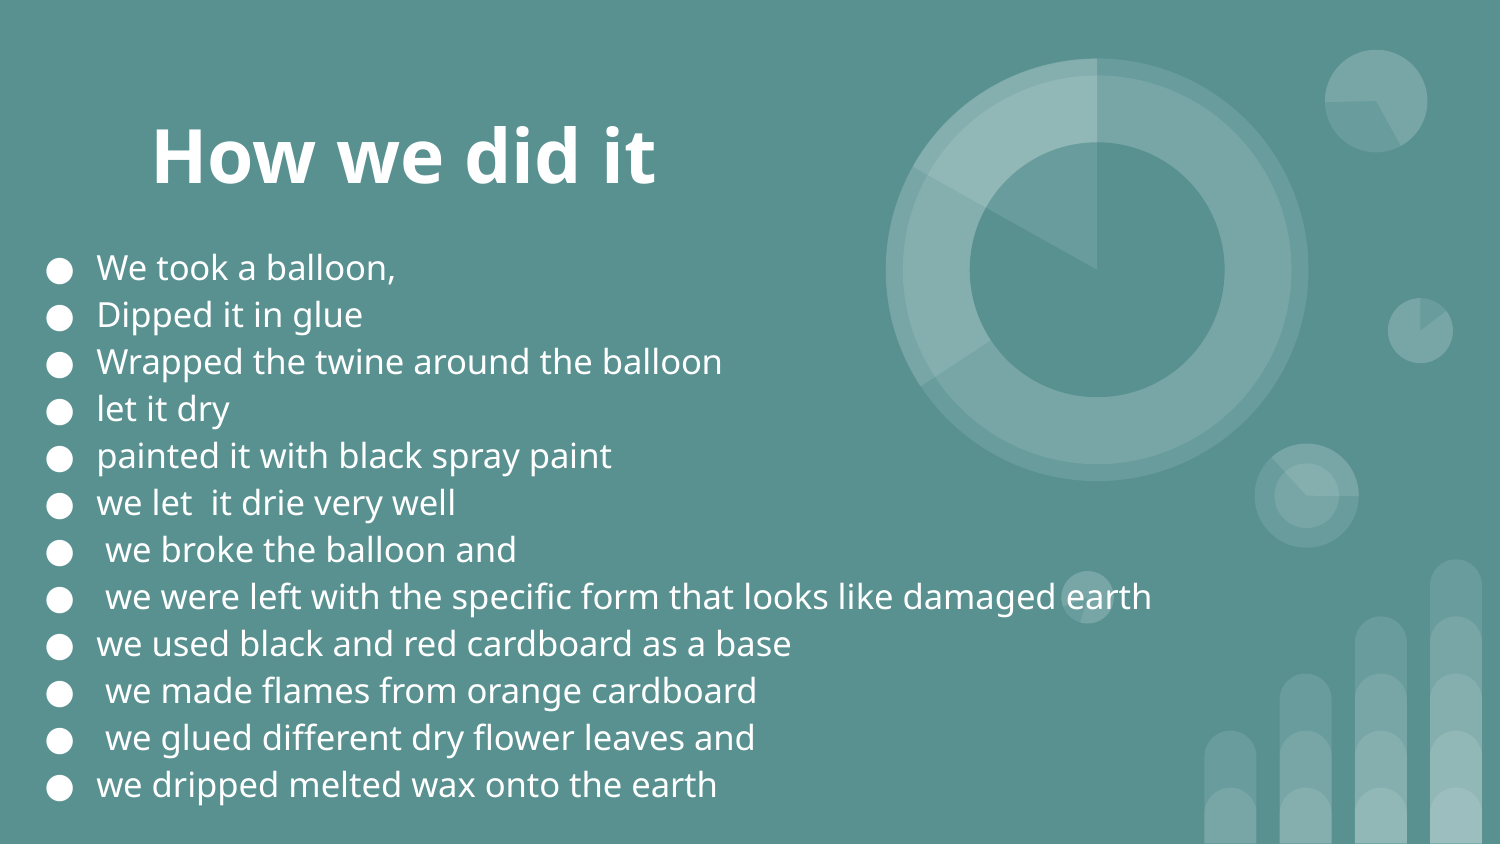

# How we did it
We took a balloon,
Dipped it in glue
Wrapped the twine around the balloon
let it dry
painted it with black spray paint
we let it drie very well
 we broke the balloon and
 we were left with the specific form that looks like damaged earth
we used black and red cardboard as a base
 we made flames from orange cardboard
 we glued different dry flower leaves and
we dripped melted wax onto the earth